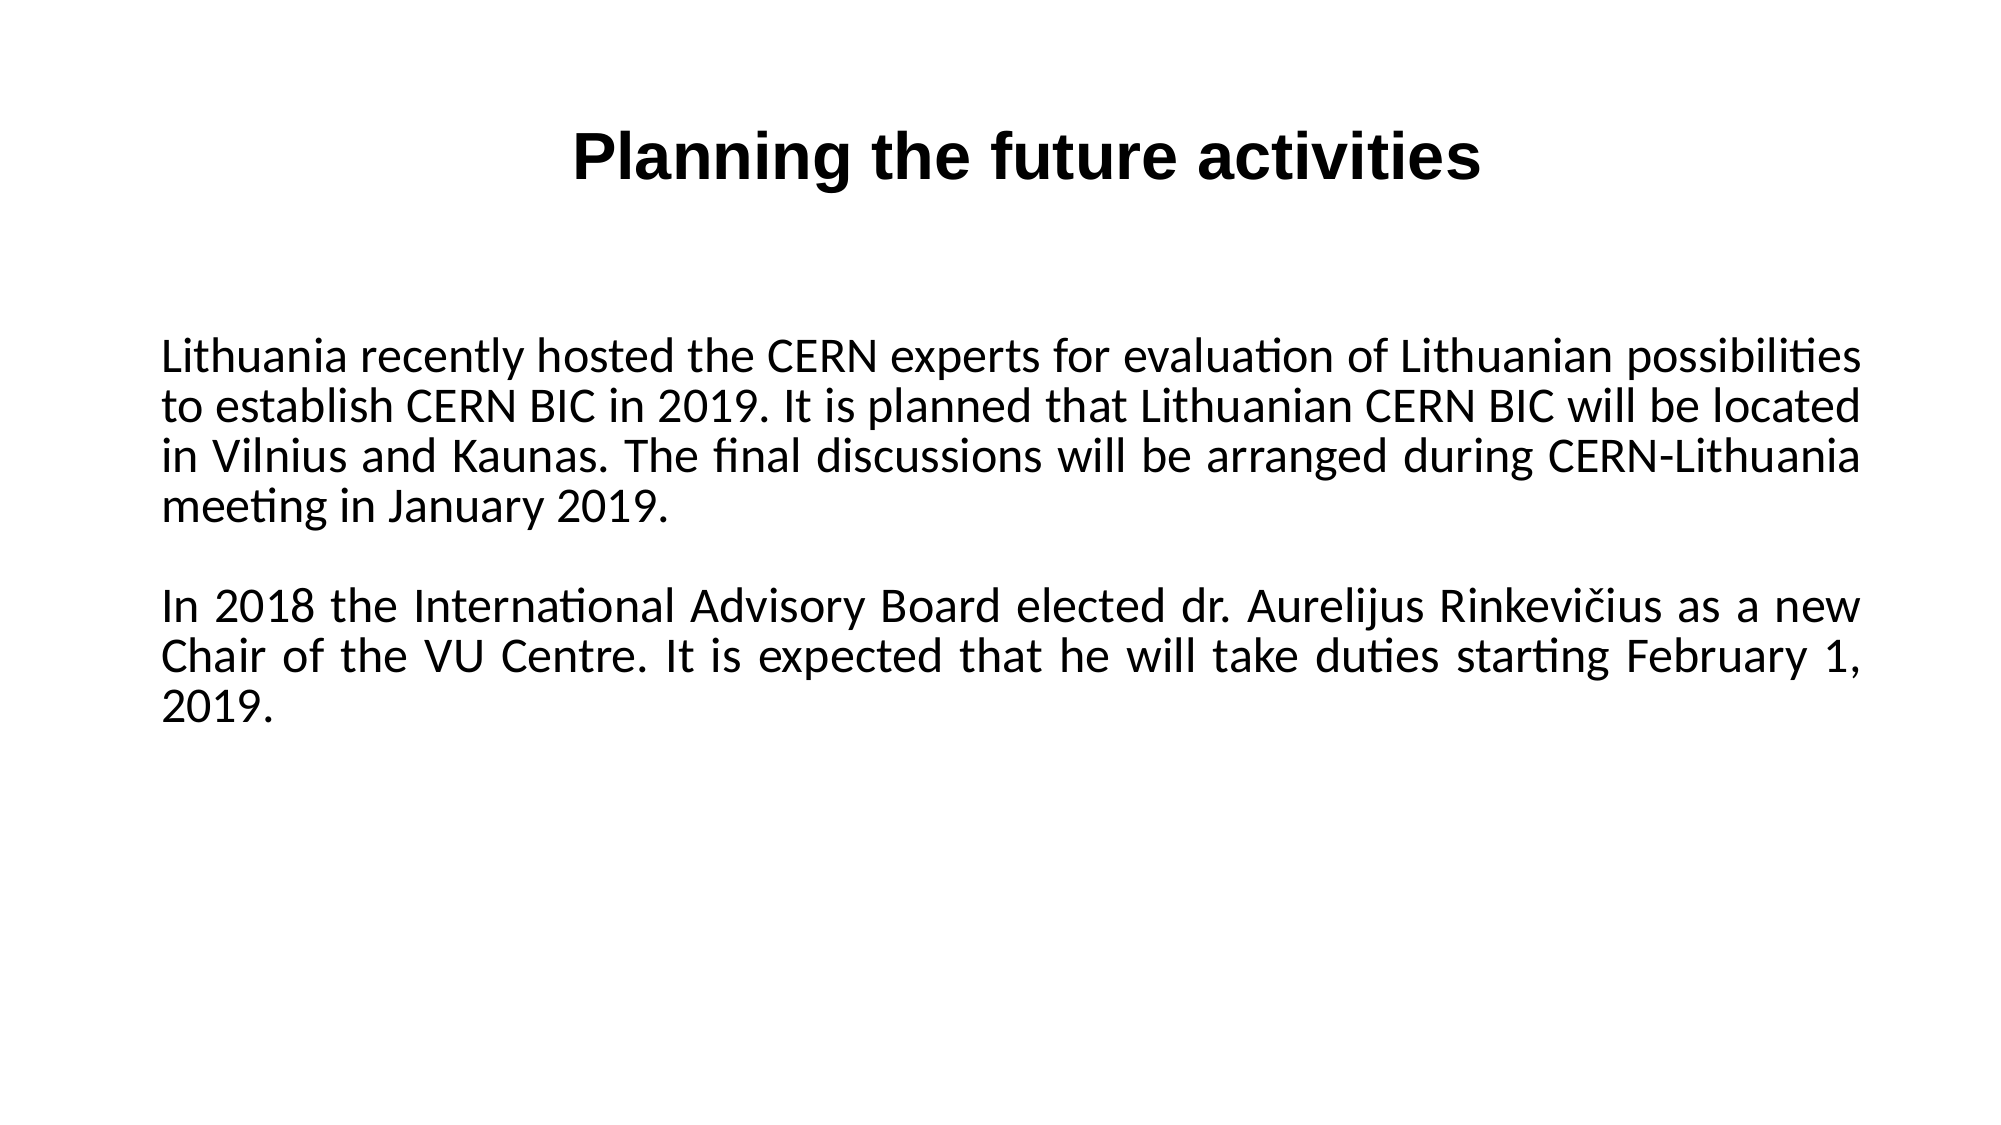

Planning the future activities
Lithuania recently hosted the CERN experts for evaluation of Lithuanian possibilities to establish CERN BIC in 2019. It is planned that Lithuanian CERN BIC will be located in Vilnius and Kaunas. The final discussions will be arranged during CERN-Lithuania meeting in January 2019.
In 2018 the International Advisory Board elected dr. Aurelijus Rinkevičius as a new Chair of the VU Centre. It is expected that he will take duties starting February 1, 2019.